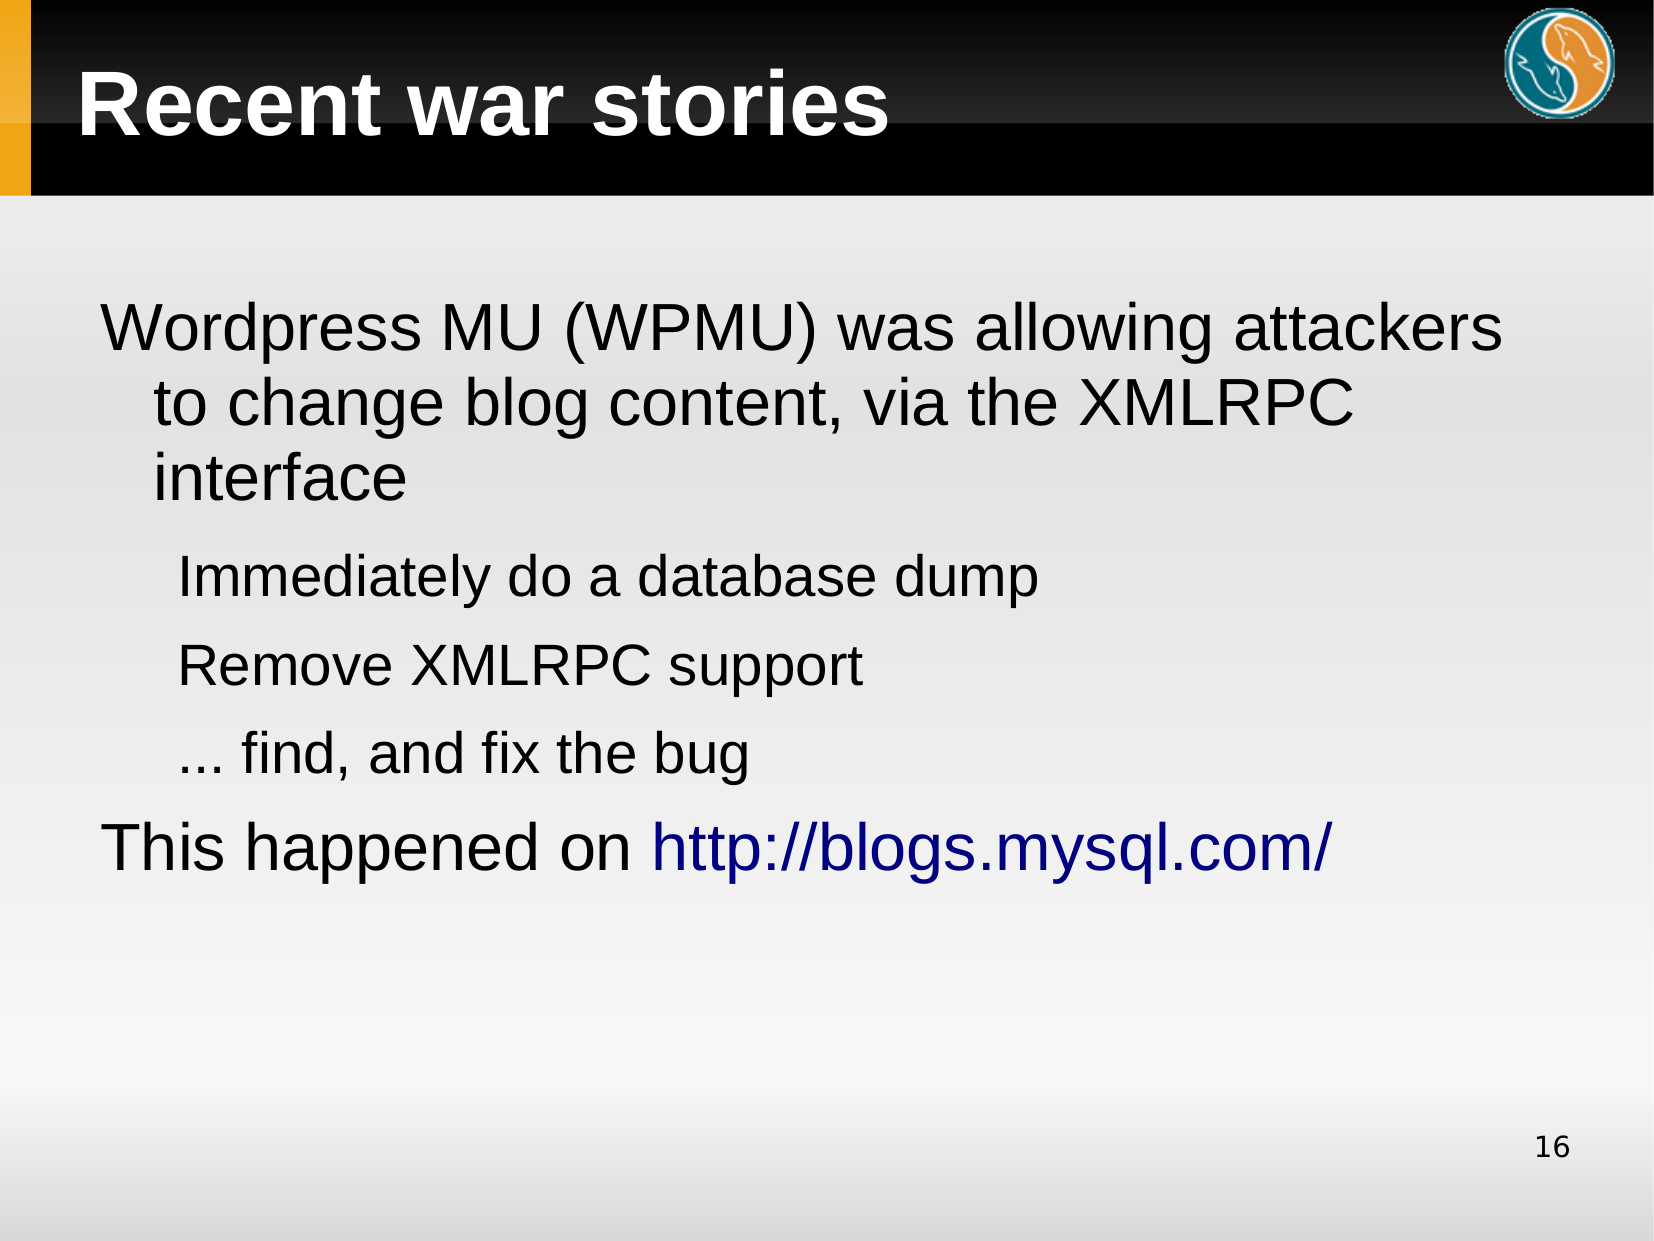

# Recent war stories
Wordpress MU (WPMU) was allowing attackers to change blog content, via the XMLRPC interface
Immediately do a database dump
Remove XMLRPC support
... find, and fix the bug
This happened on http://blogs.mysql.com/
16